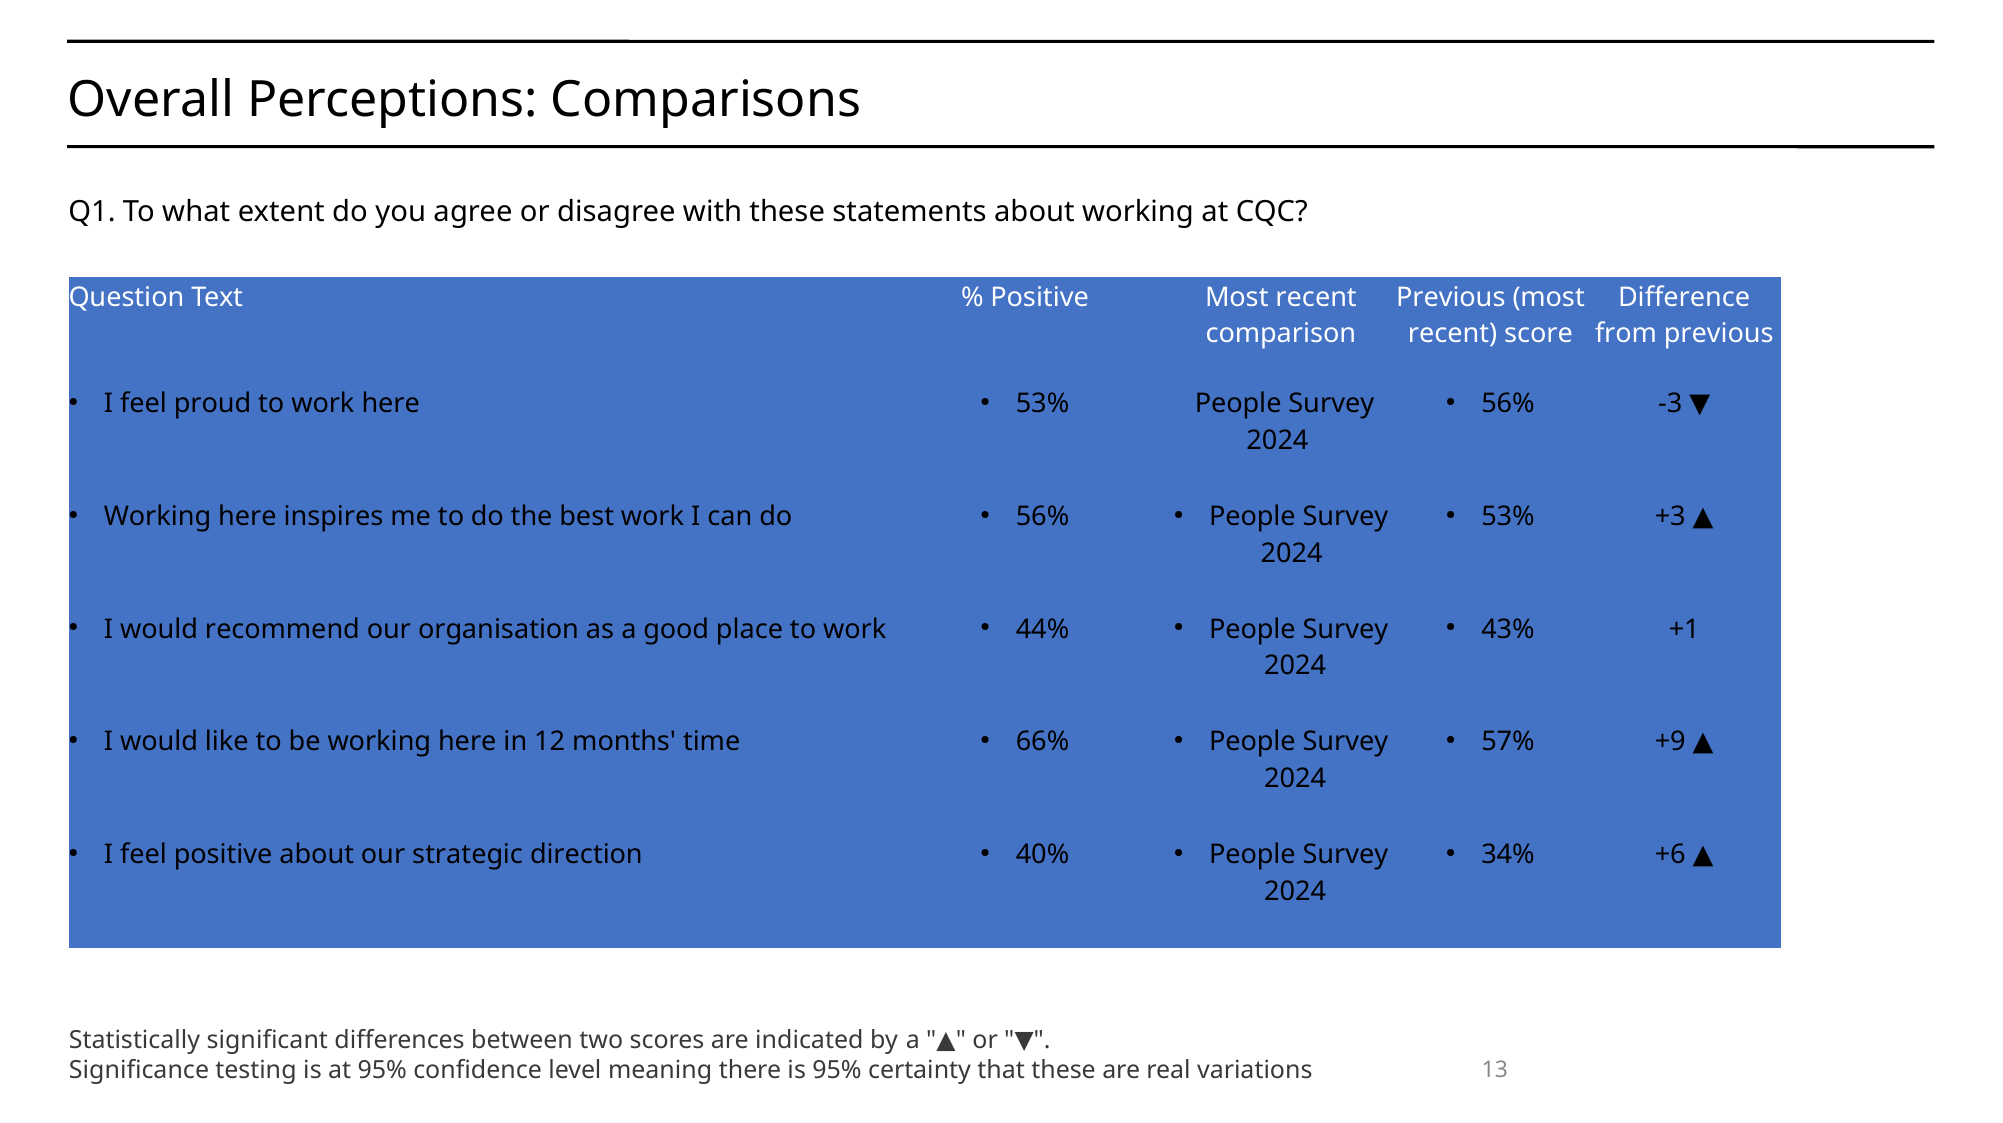

Overall Perceptions: Comparisons
Q1. To what extent do you agree or disagree with these statements about working at CQC?
| Question Text | % Positive | | Most recent comparison | Previous (most recent) score | Difference from previous |
| --- | --- | --- | --- | --- | --- |
| I feel proud to work here | 53% | | People Survey 2024 | 56% | -3 ▼ |
| Working here inspires me to do the best work I can do | 56% | | People Survey 2024 | 53% | +3 ▲ |
| I would recommend our organisation as a good place to work | 44% | | People Survey 2024 | 43% | +1 |
| I would like to be working here in 12 months' time | 66% | | People Survey 2024 | 57% | +9 ▲ |
| I feel positive about our strategic direction | 40% | | People Survey 2024 | 34% | +6 ▲ |
Statistically significant differences between two scores are indicated by a "▲" or "▼".
Significance testing is at 95% confidence level meaning there is 95% certainty that these are real variations
6